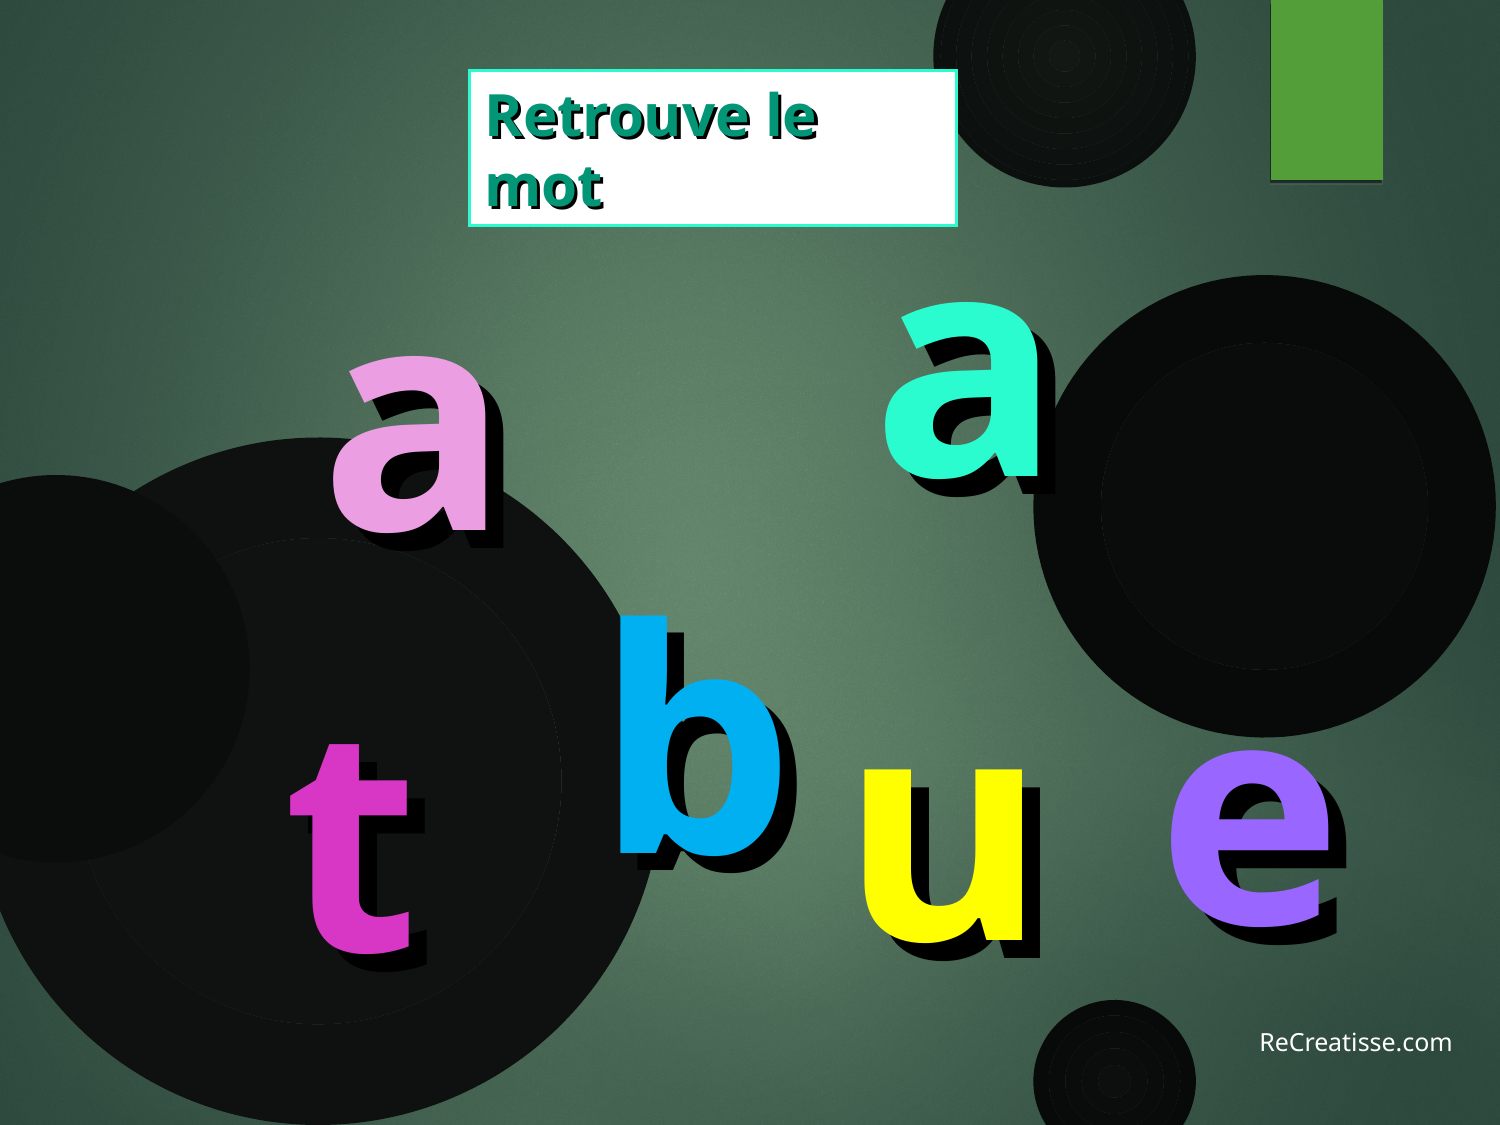

Retrouve le mot
a
a
b
e
u
t
ReCreatisse.com